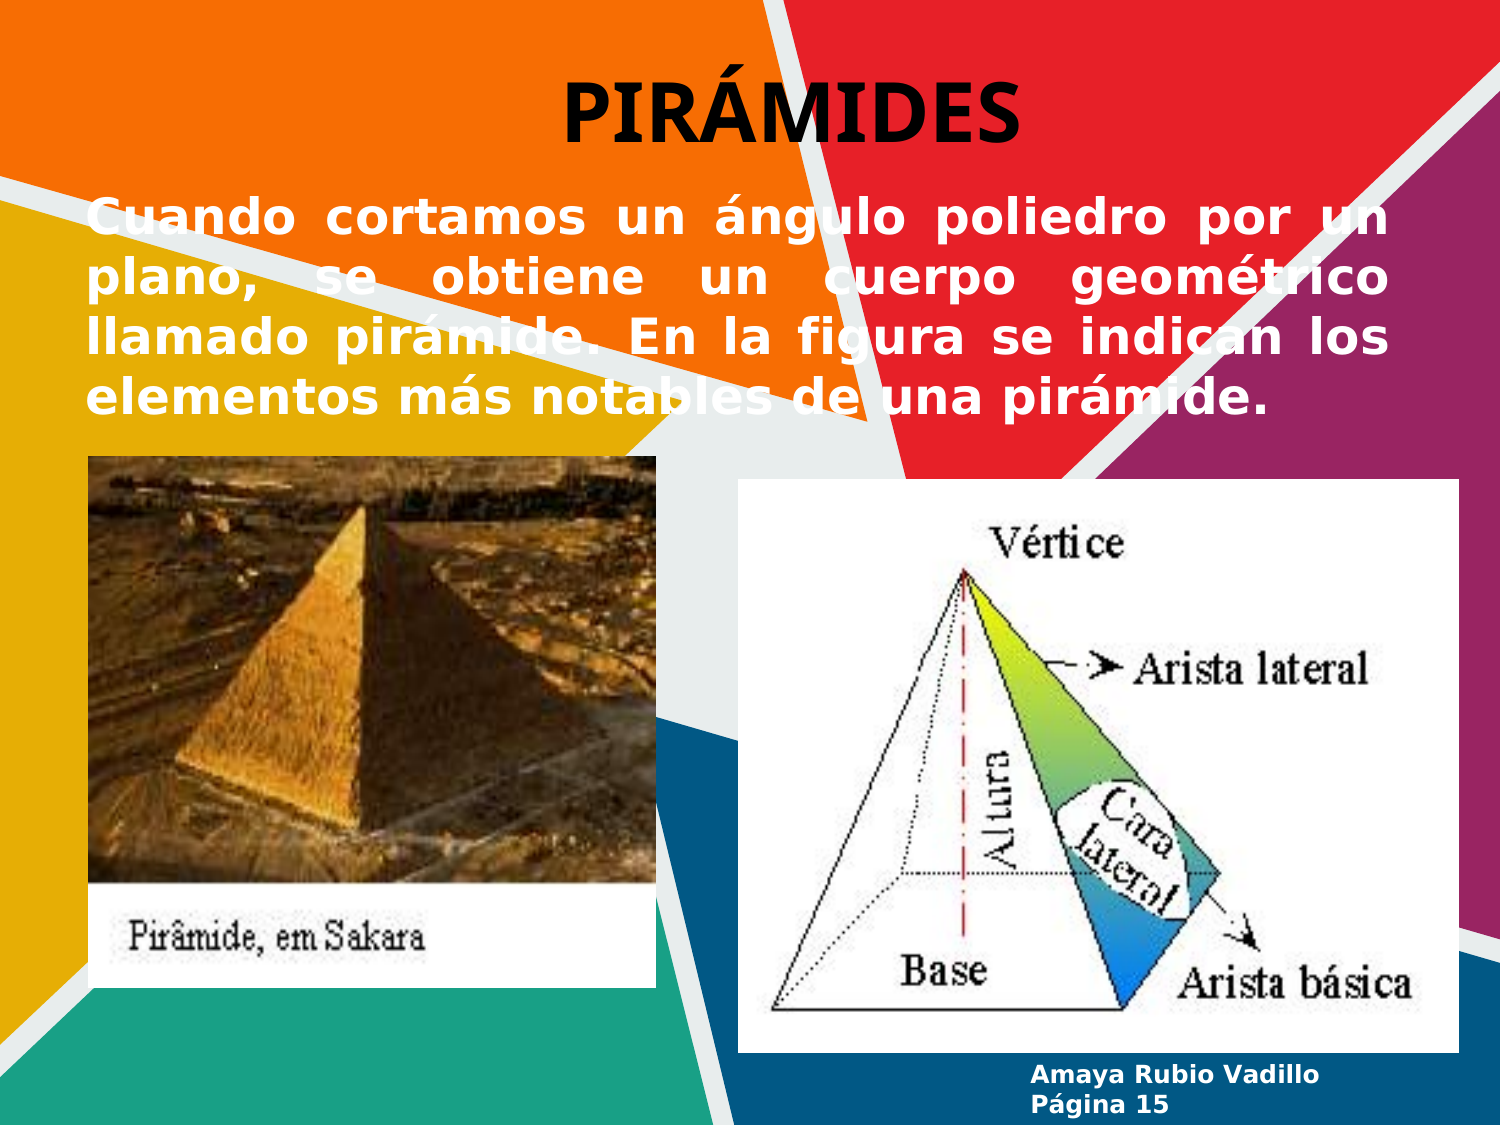

# PIRÁMIDES
Cuando cortamos un ángulo poliedro por un plano, se obtiene un cuerpo geométrico llamado pirámide. En la figura se indican los elementos más notables de una pirámide.
Amaya Rubio
16
Amaya Rubio Vadillo	 Página 15